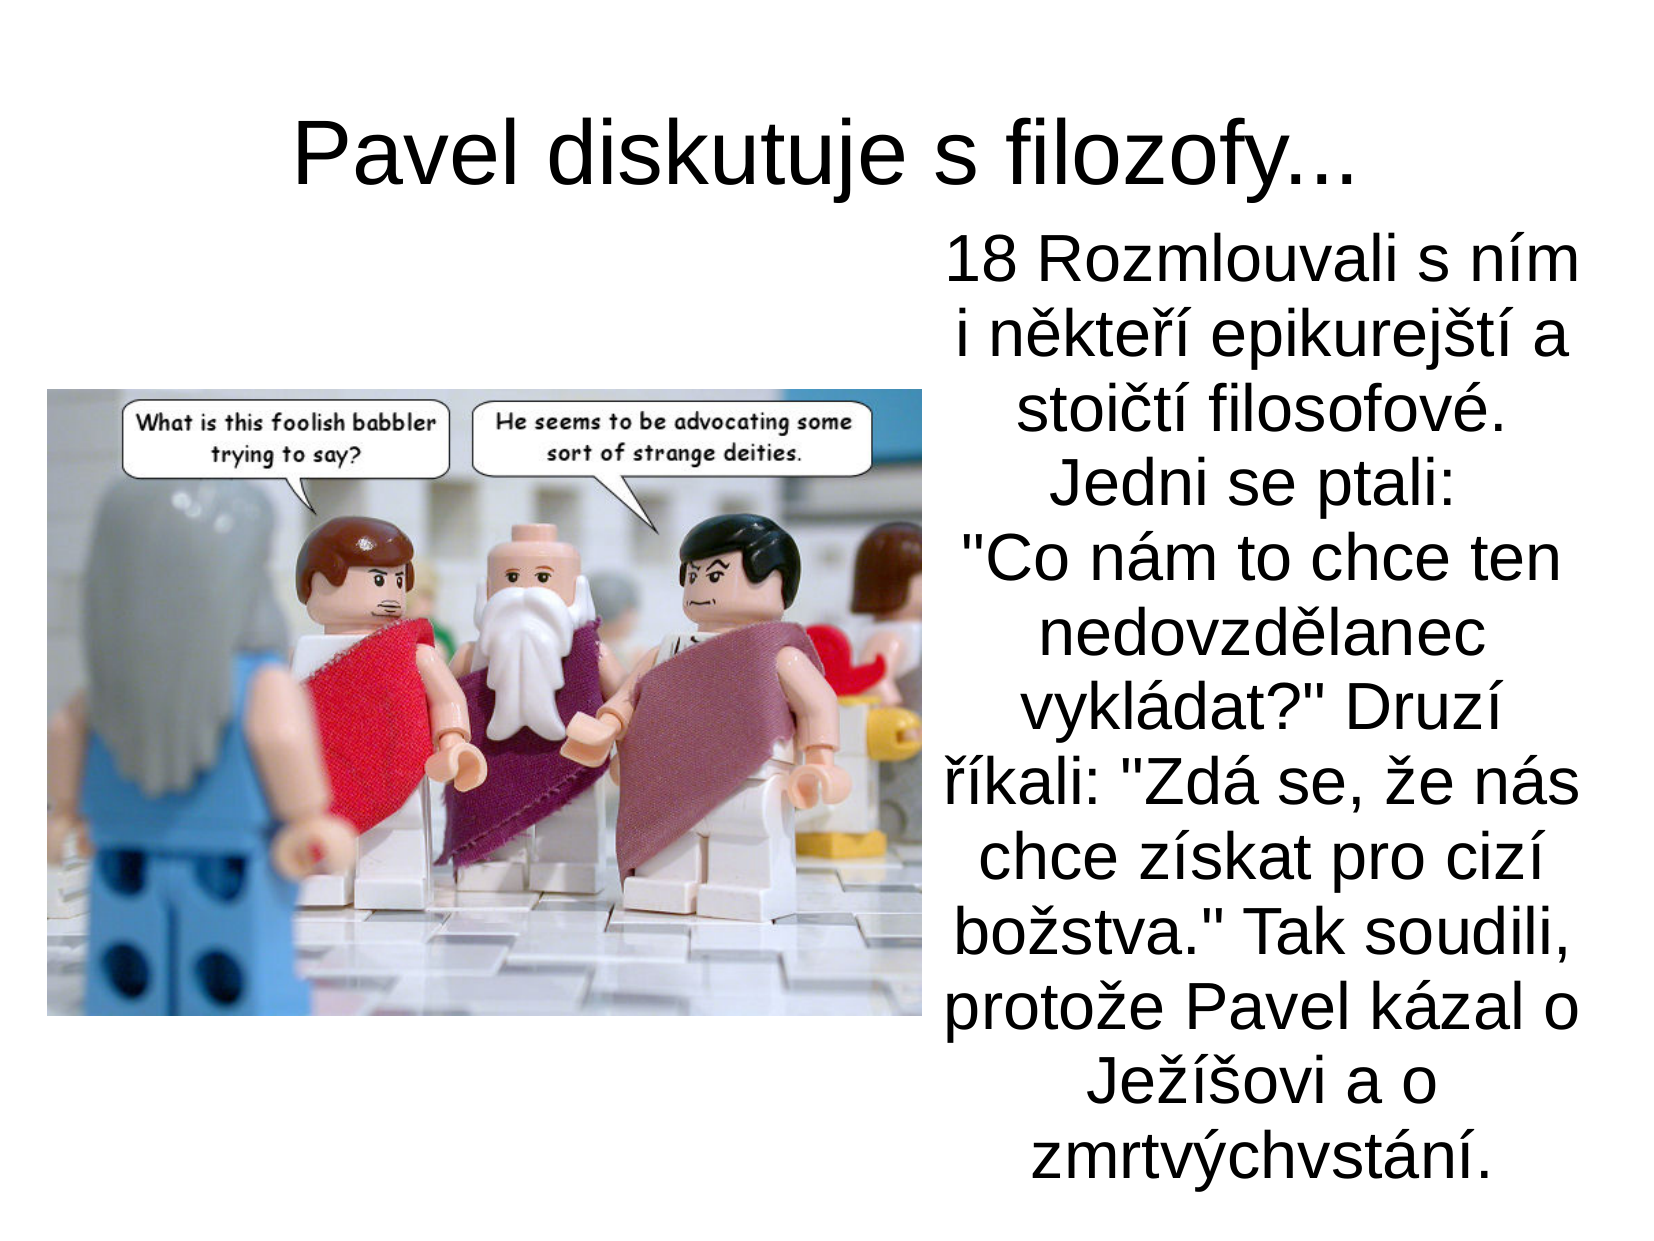

# Pavel diskutuje s filozofy...
18 Rozmlouvali s ním i někteří epikurejští a stoičtí filosofové. Jedni se ptali:
"Co nám to chce ten nedovzdělanec vykládat?" Druzí říkali: "Zdá se, že nás chce získat pro cizí božstva." Tak soudili, protože Pavel kázal o Ježíšovi a o zmrtvýchvstání.